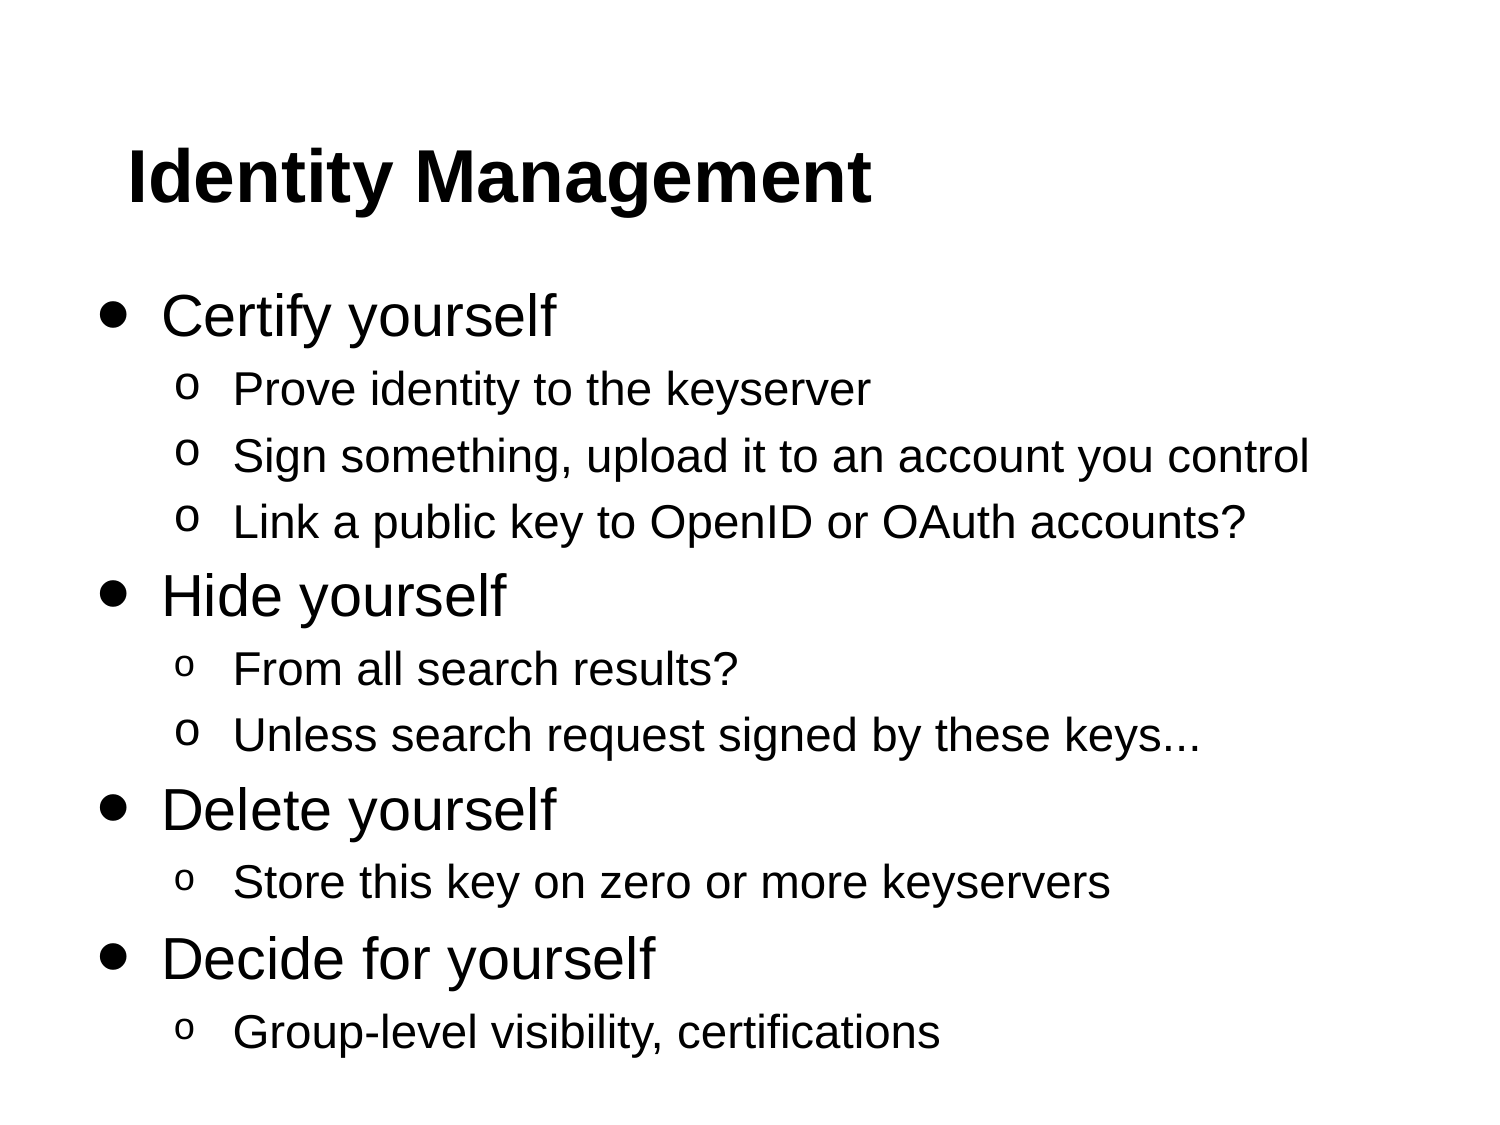

# Identity Management
Certify yourself
Prove identity to the keyserver
Sign something, upload it to an account you control
Link a public key to OpenID or OAuth accounts?
Hide yourself
From all search results?
Unless search request signed by these keys...
Delete yourself
Store this key on zero or more keyservers
Decide for yourself
Group-level visibility, certifications